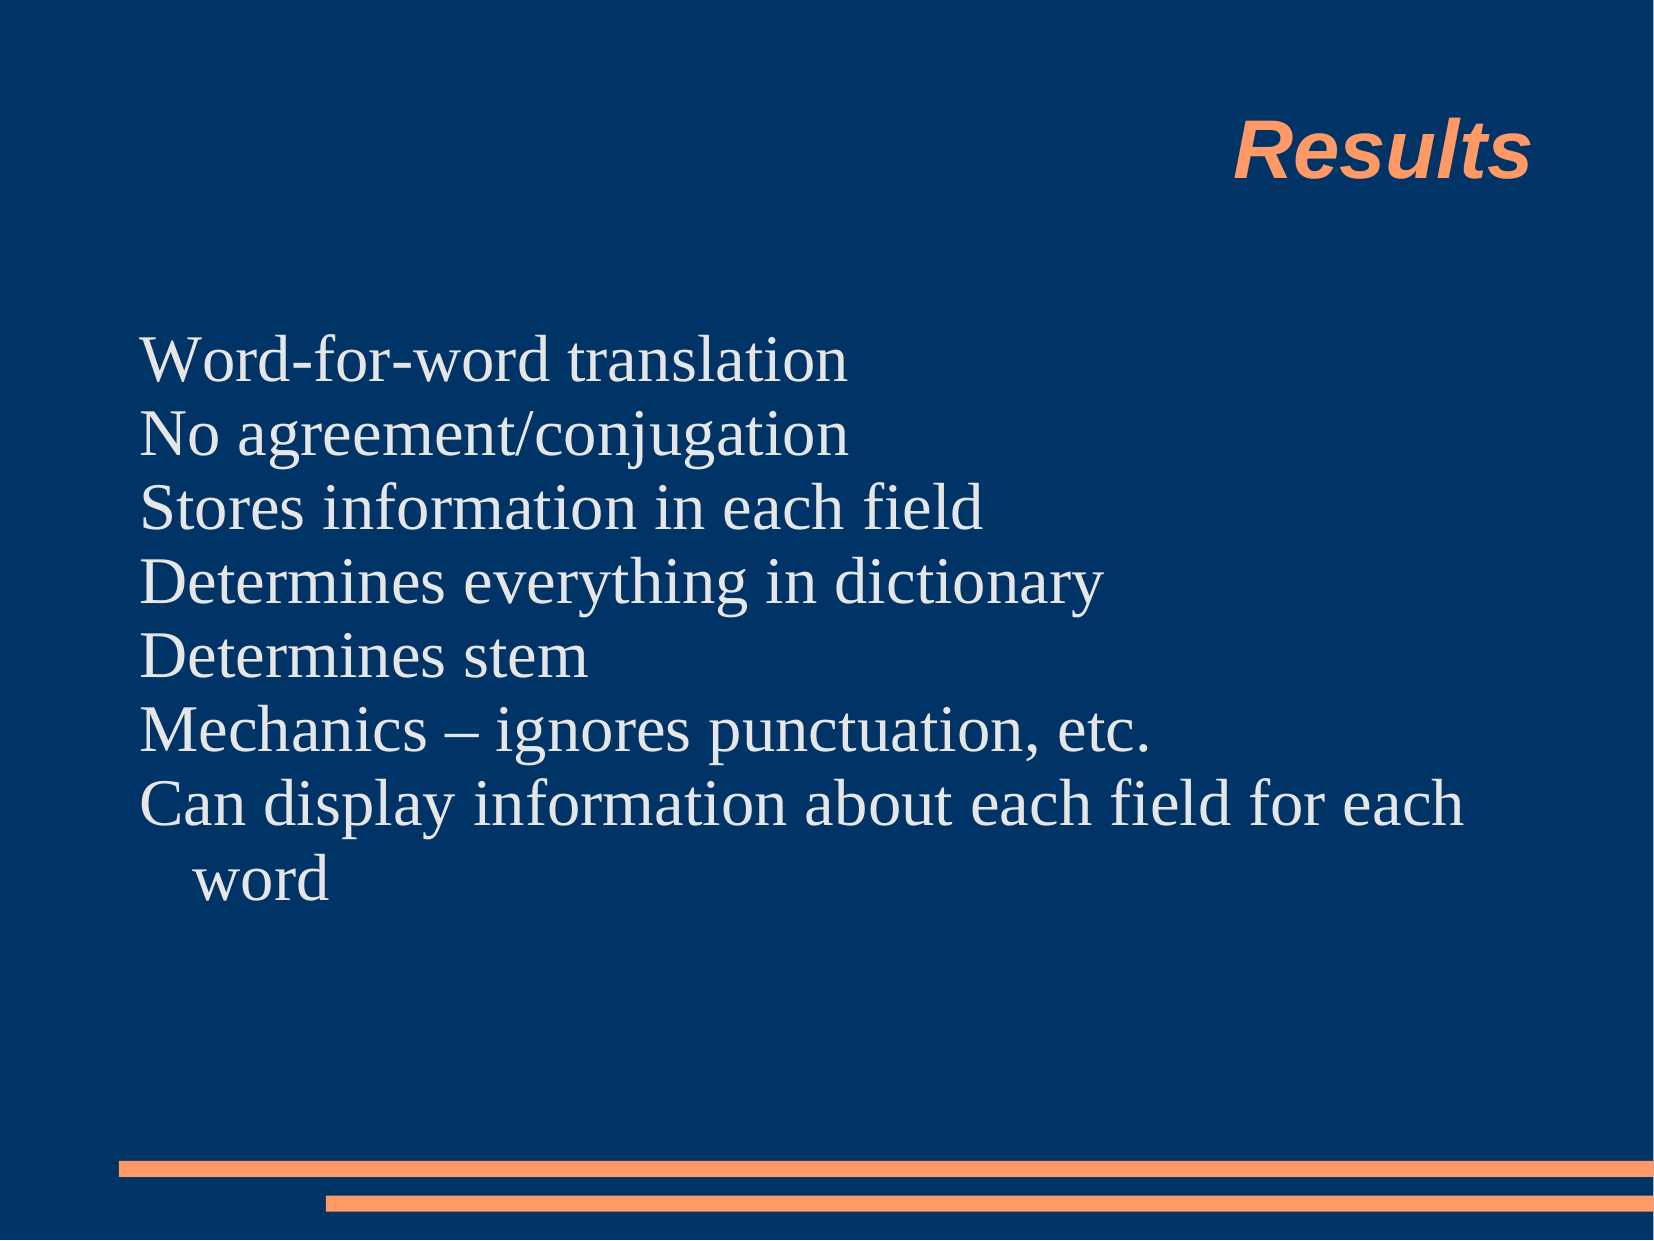

# Results
Word-for-word translation
No agreement/conjugation
Stores information in each field
Determines everything in dictionary
Determines stem
Mechanics – ignores punctuation, etc.
Can display information about each field for each word